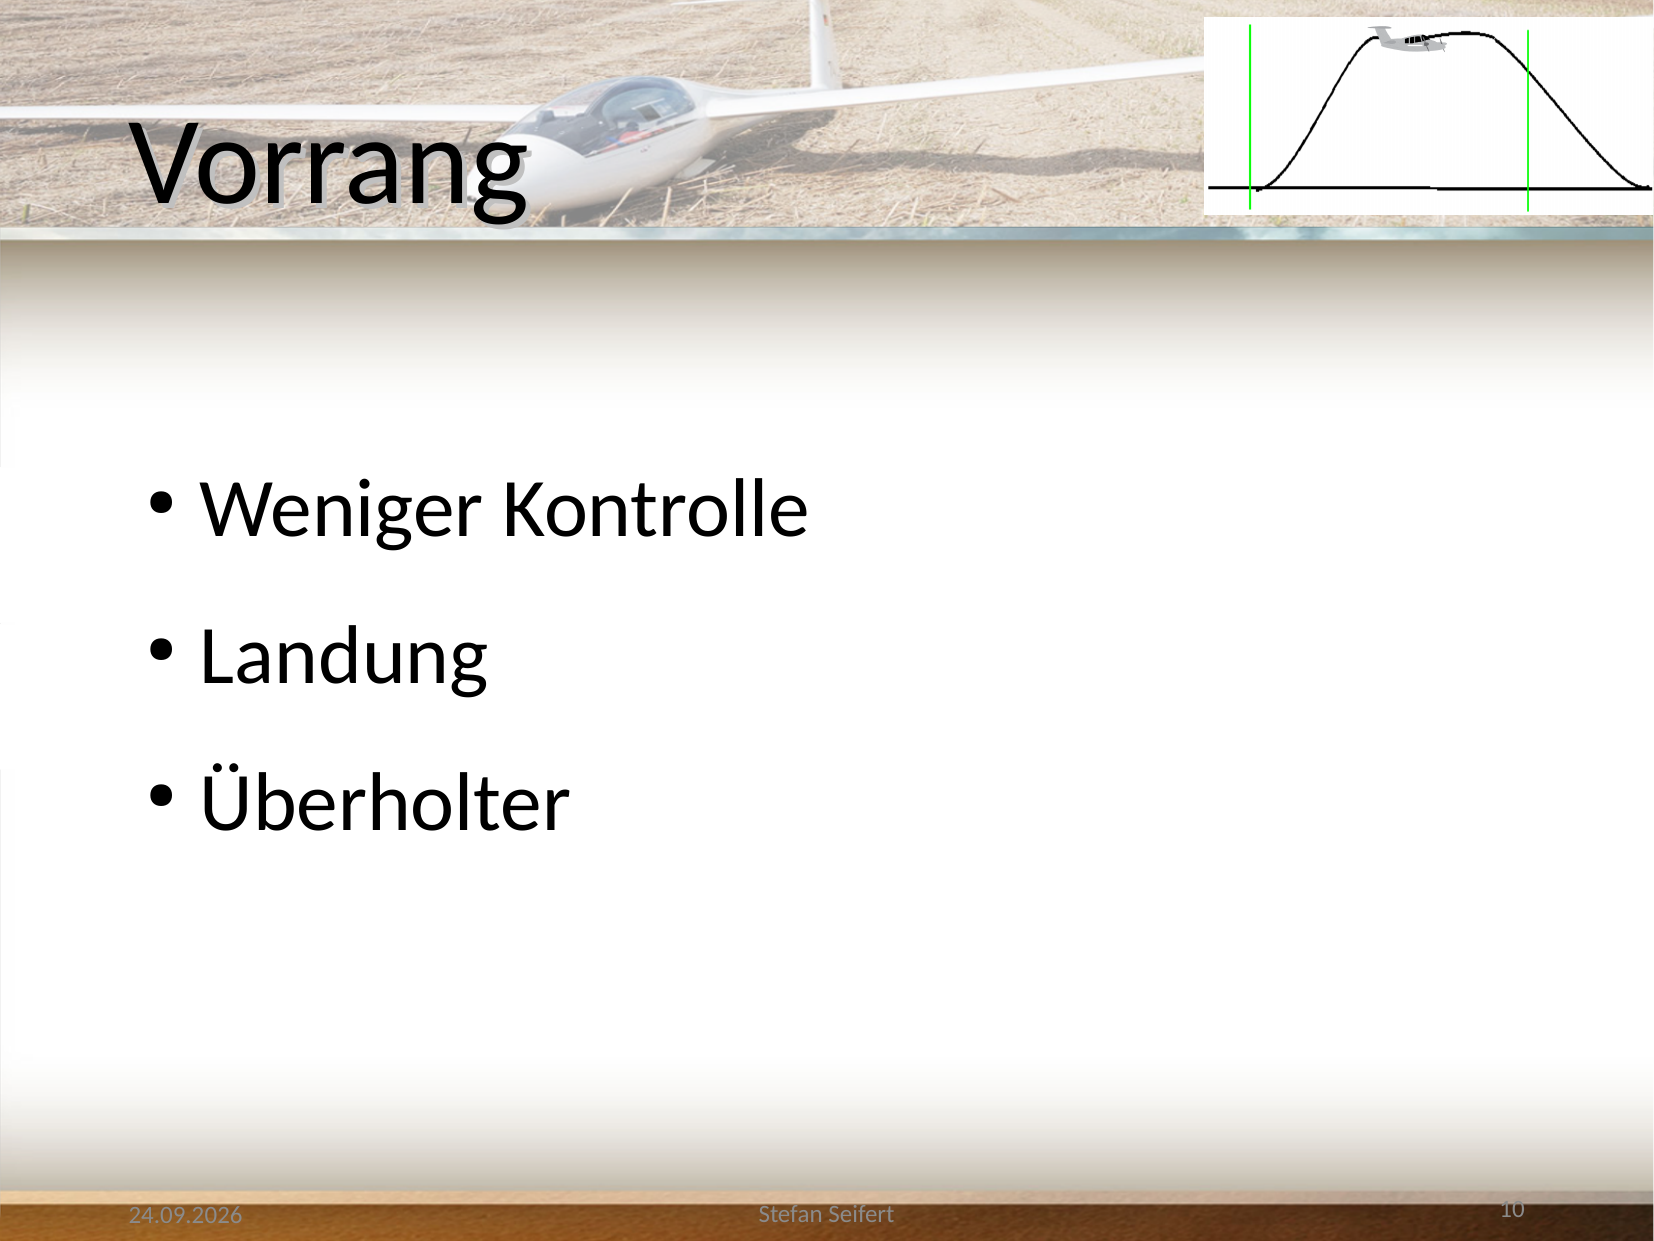

# Vorrang
Weniger Kontrolle
Landung
Überholter
Stefan Seifert